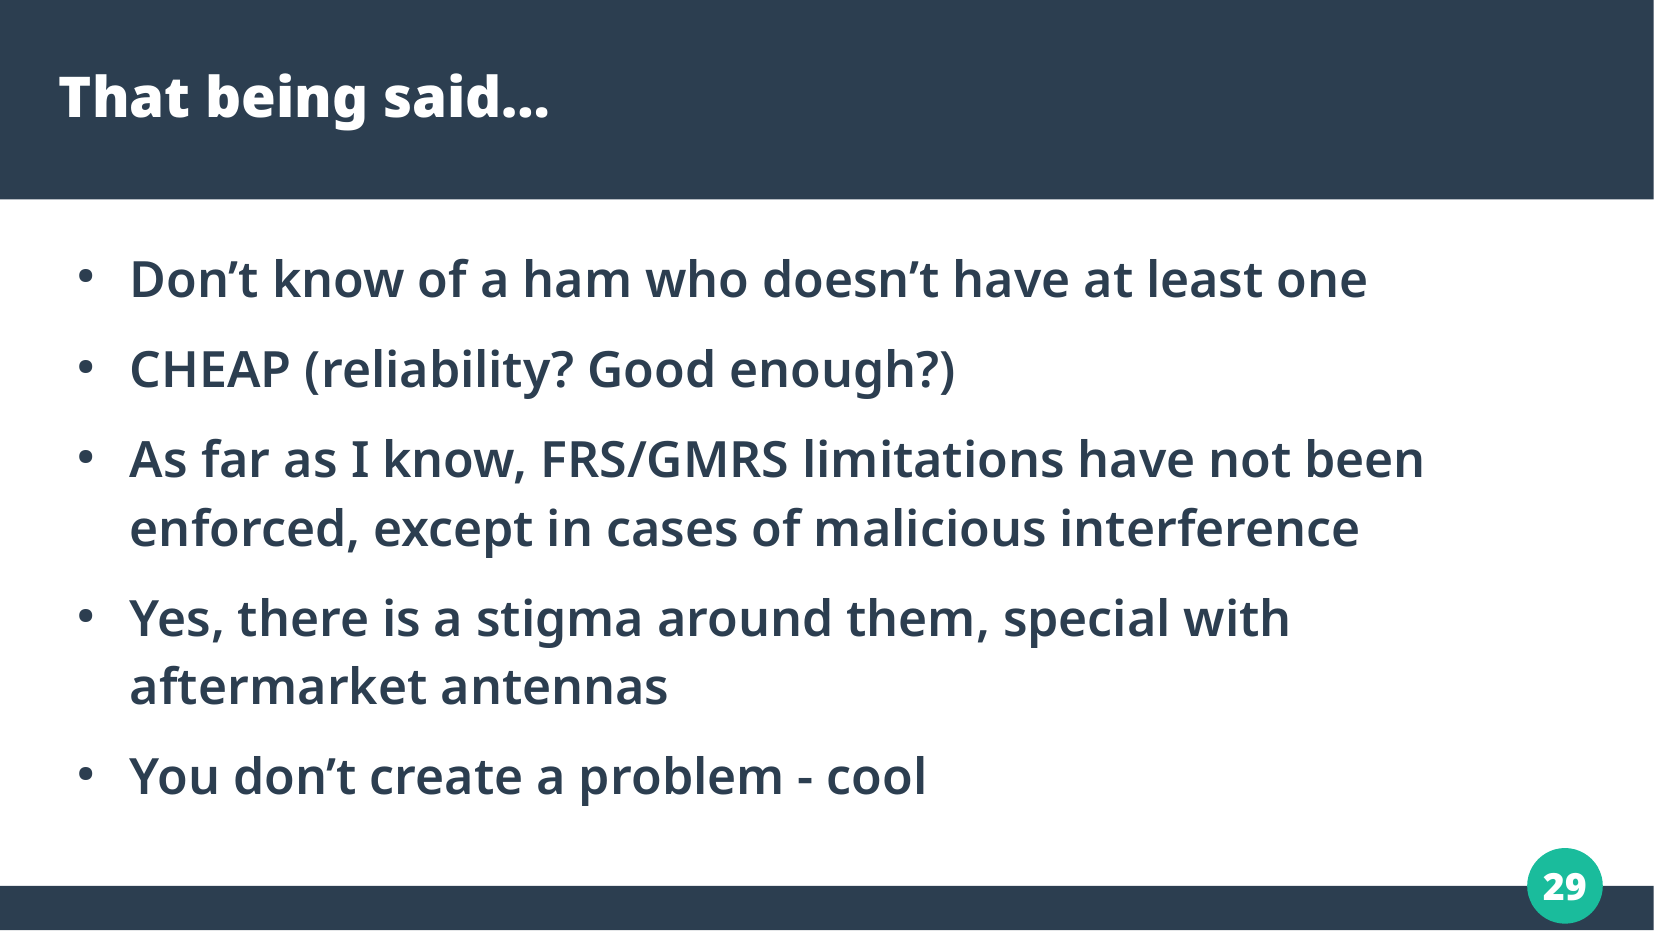

# That being said…
Don’t know of a ham who doesn’t have at least one
CHEAP (reliability? Good enough?)
As far as I know, FRS/GMRS limitations have not been enforced, except in cases of malicious interference
Yes, there is a stigma around them, special with aftermarket antennas
You don’t create a problem - cool